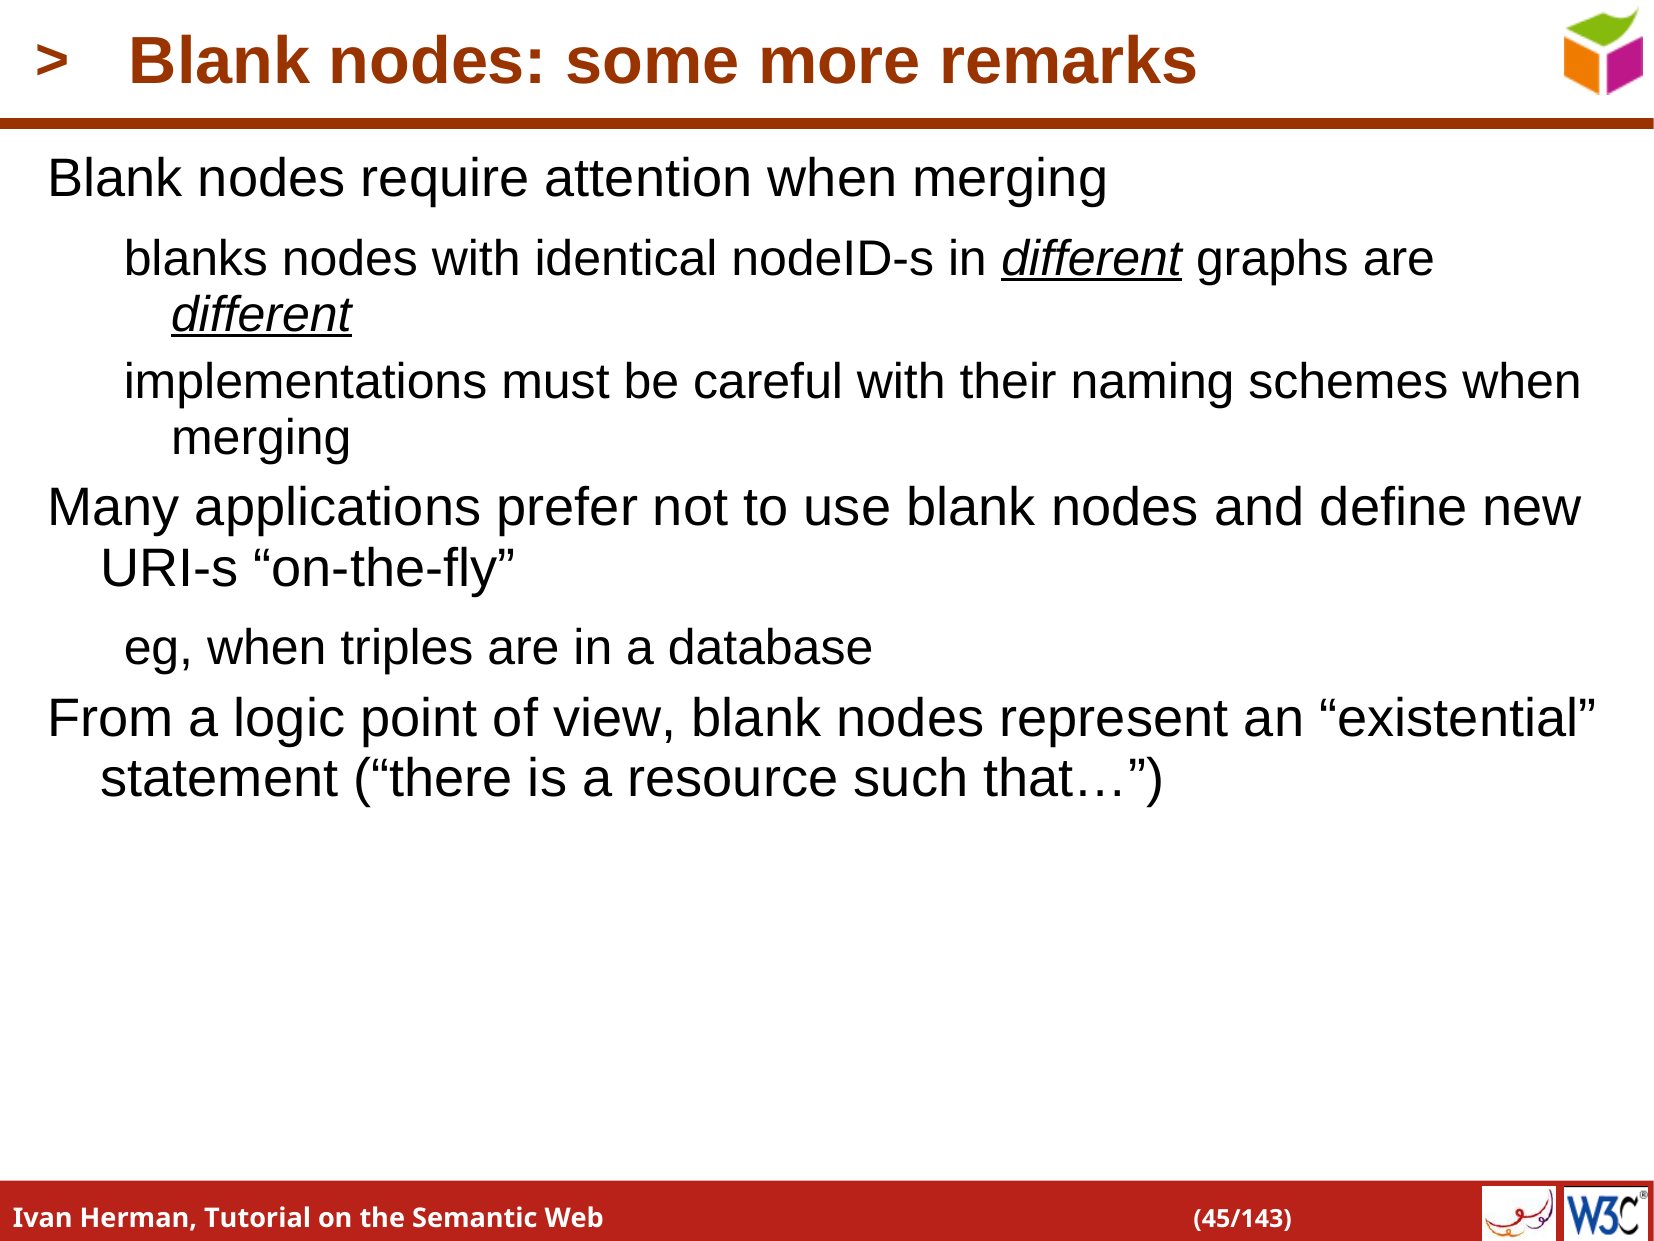

# Blank nodes: some more remarks
Blank nodes require attention when merging
blanks nodes with identical nodeID-s in different graphs are different
implementations must be careful with their naming schemes when merging
Many applications prefer not to use blank nodes and define new URI-s “on-the-fly”
eg, when triples are in a database
From a logic point of view, blank nodes represent an “existential” statement (“there is a resource such that…”)